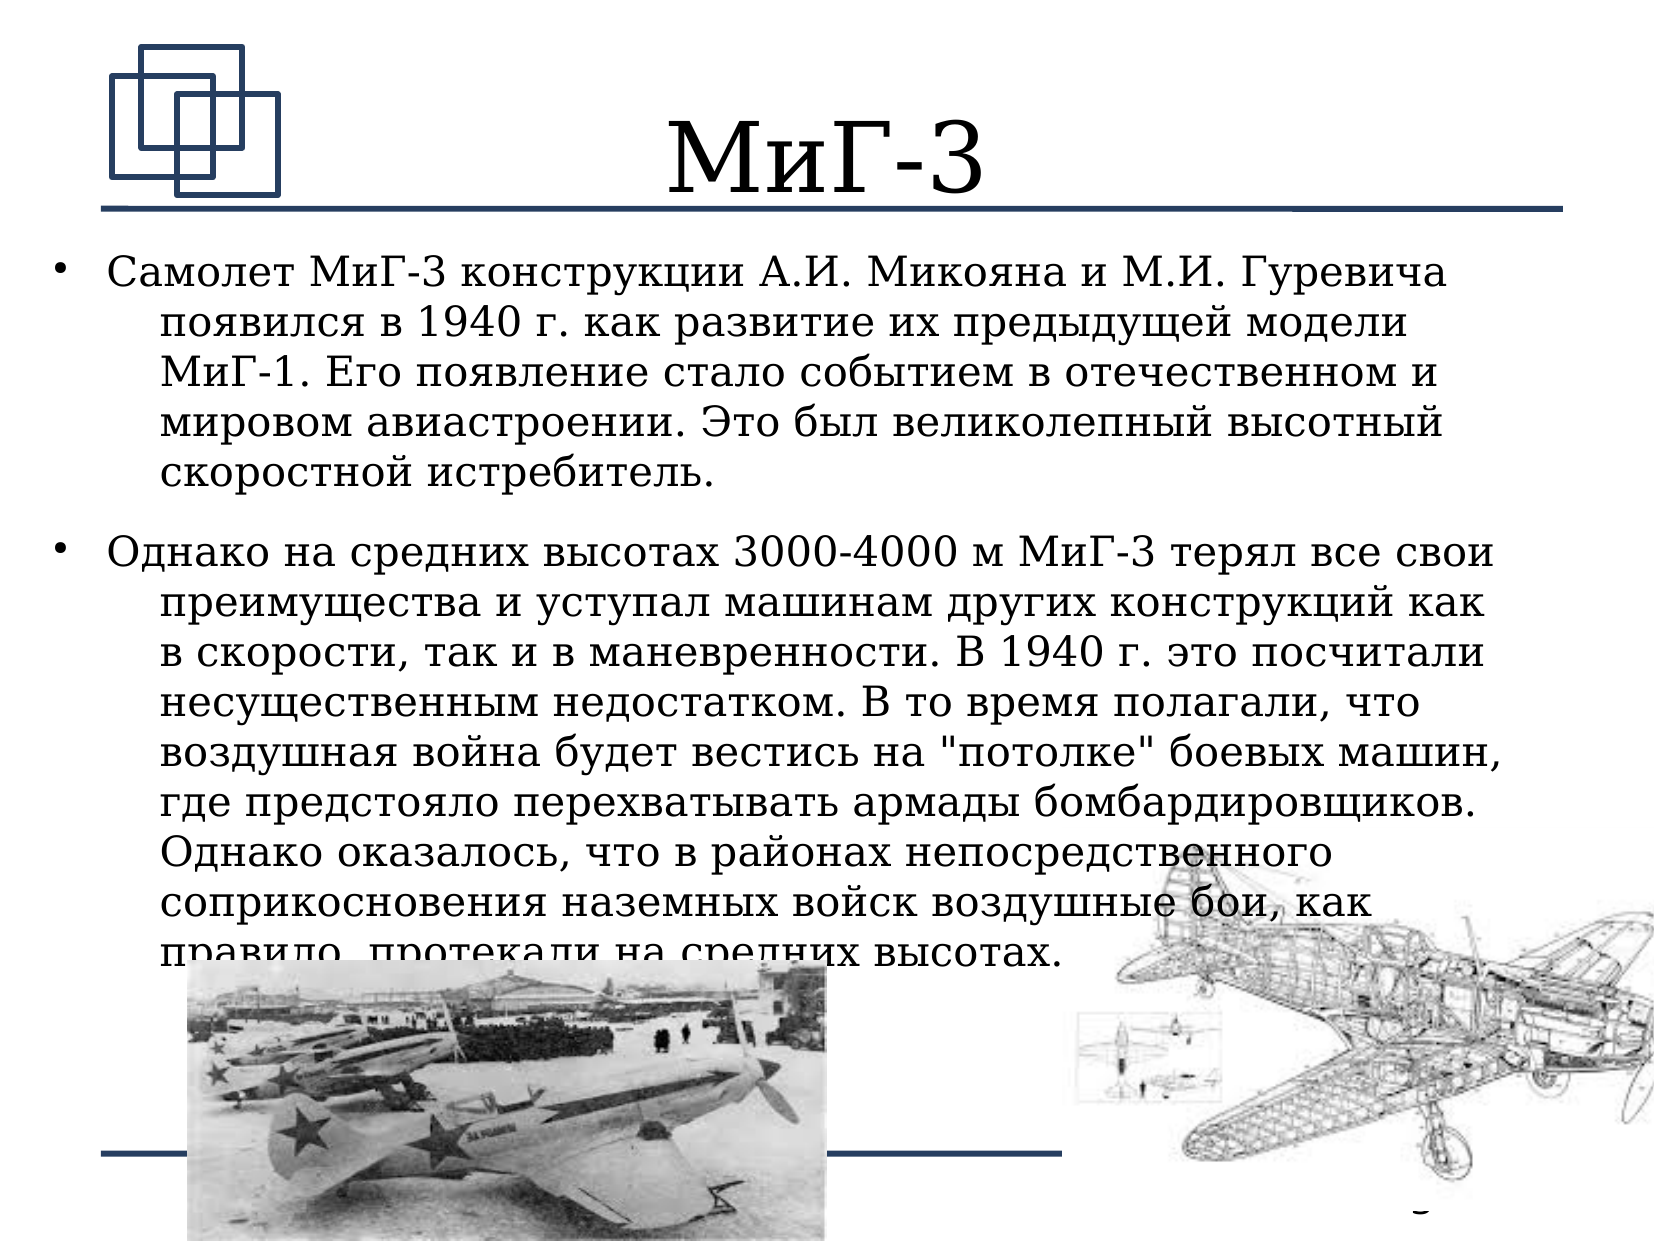

# МиГ-3
Самолет МиГ-3 конструкции А.И. Микояна и М.И. Гуревича появился в 1940 г. как развитие их предыдущей модели МиГ-1. Его появление стало событием в отечественном и мировом авиастроении. Это был великолепный высотный скоростной истребитель.
Однако на средних высотах 3000-4000 м МиГ-3 терял все свои преимущества и уступал машинам других конструкций как в скорости, так и в маневренности. В 1940 г. это посчитали несущественным недостатком. В то время полагали, что воздушная война будет вестись на "потолке" боевых машин, где предстояло перехватывать армады бомбардировщиков. Однако оказалось, что в районах непосредственного соприкосновения наземных войск воздушные бои, как правило, протекали на средних высотах.